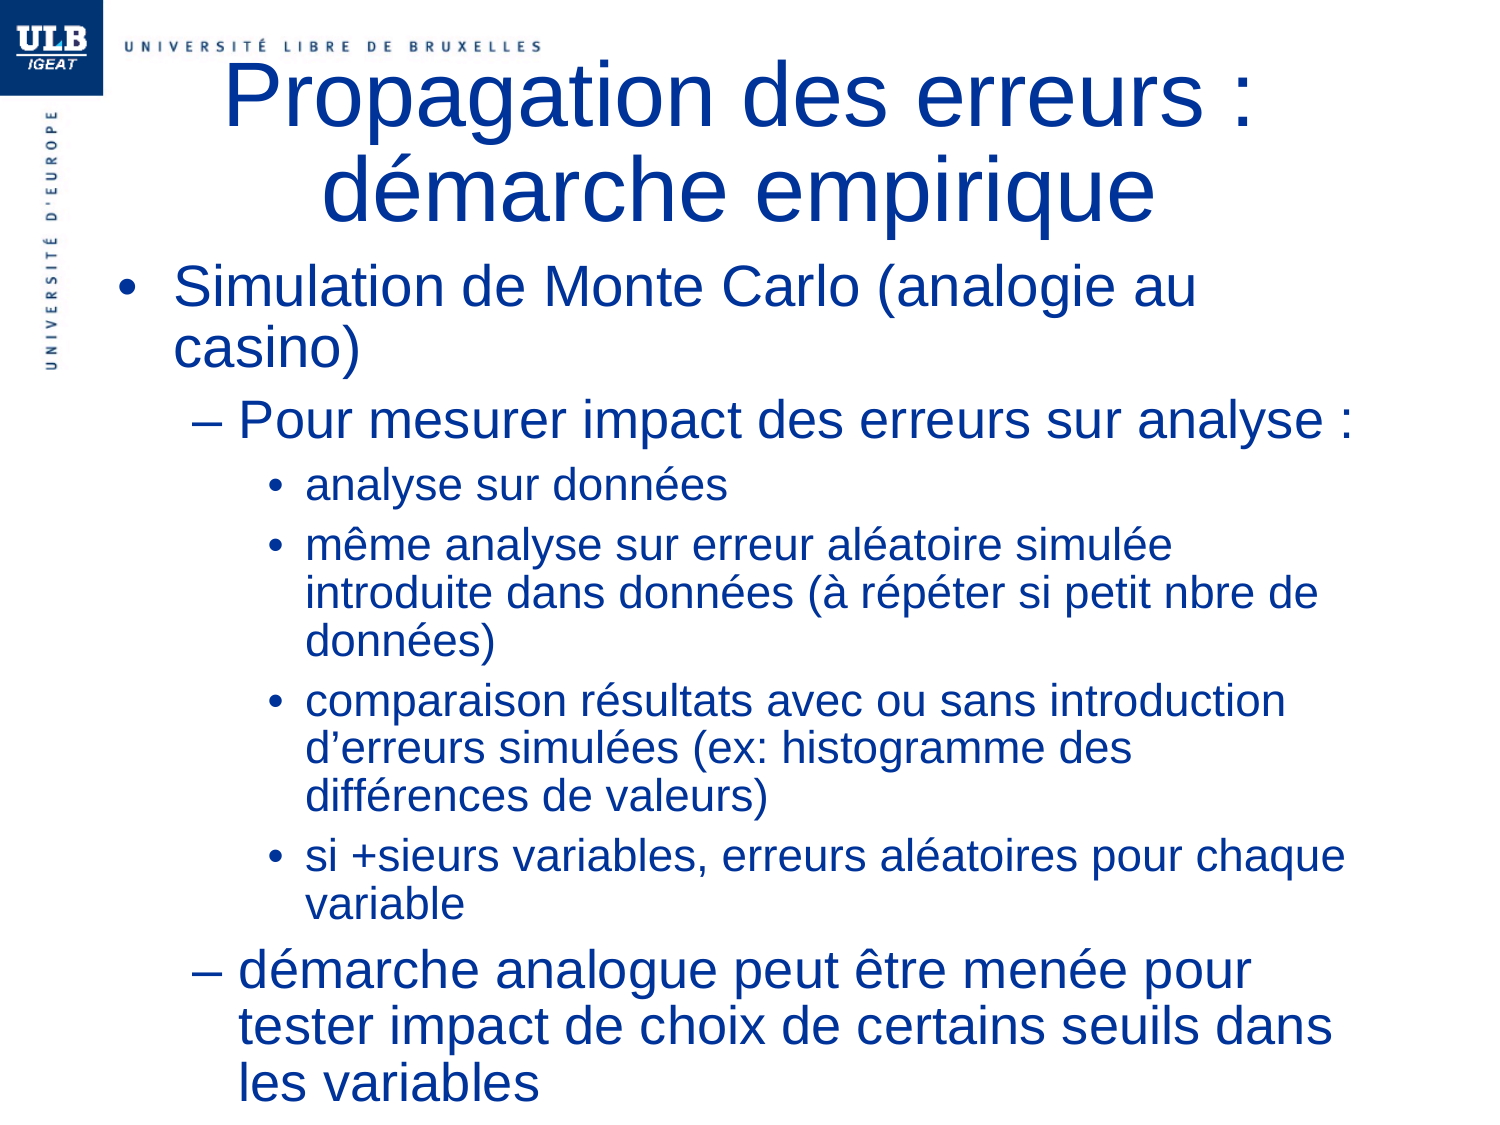

# Propagation des erreurs : démarche empirique
Simulation de Monte Carlo (analogie au casino)
Pour mesurer impact des erreurs sur analyse :
analyse sur données
même analyse sur erreur aléatoire simulée introduite dans données (à répéter si petit nbre de données)
comparaison résultats avec ou sans introduction d’erreurs simulées (ex: histogramme des différences de valeurs)
si +sieurs variables, erreurs aléatoires pour chaque variable
démarche analogue peut être menée pour tester impact de choix de certains seuils dans les variables